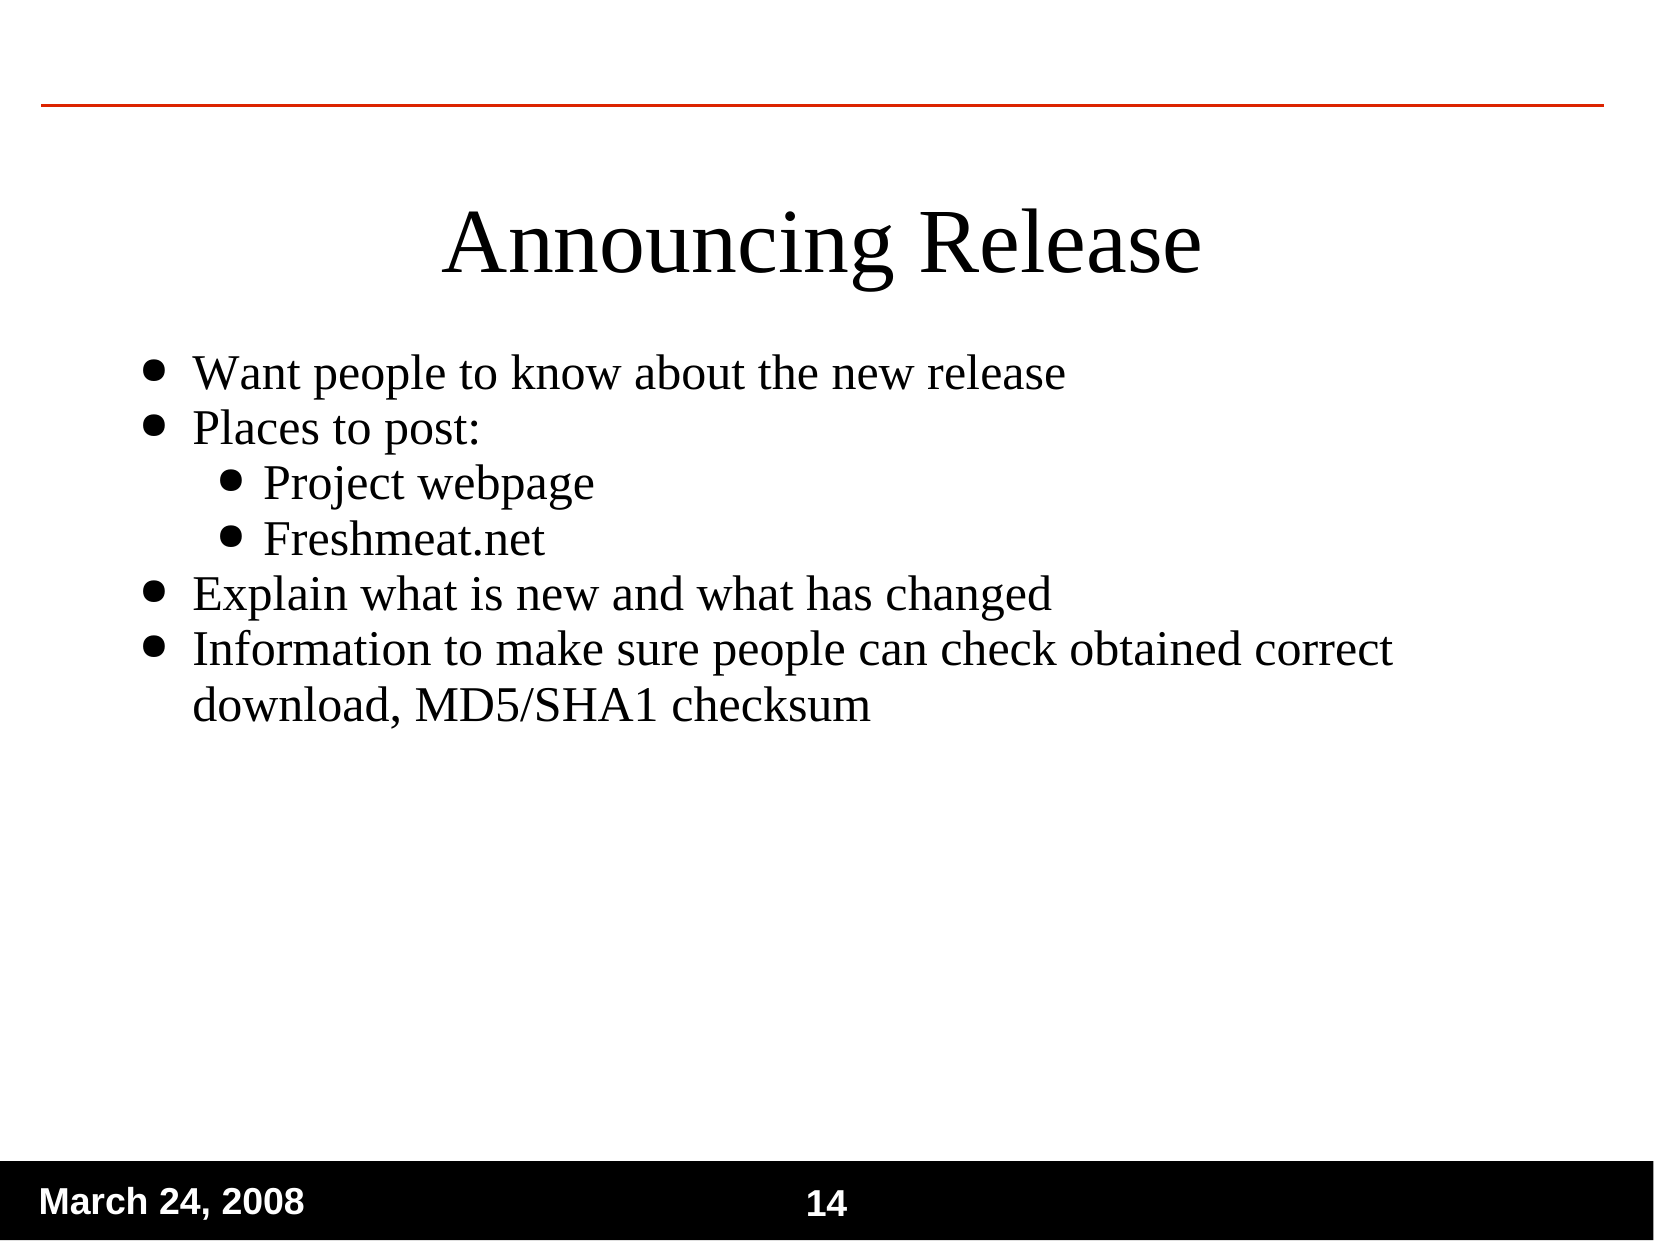

# Announcing Release
Want people to know about the new release
Places to post:
Project webpage
Freshmeat.net
Explain what is new and what has changed
Information to make sure people can check obtained correct download, MD5/SHA1 checksum